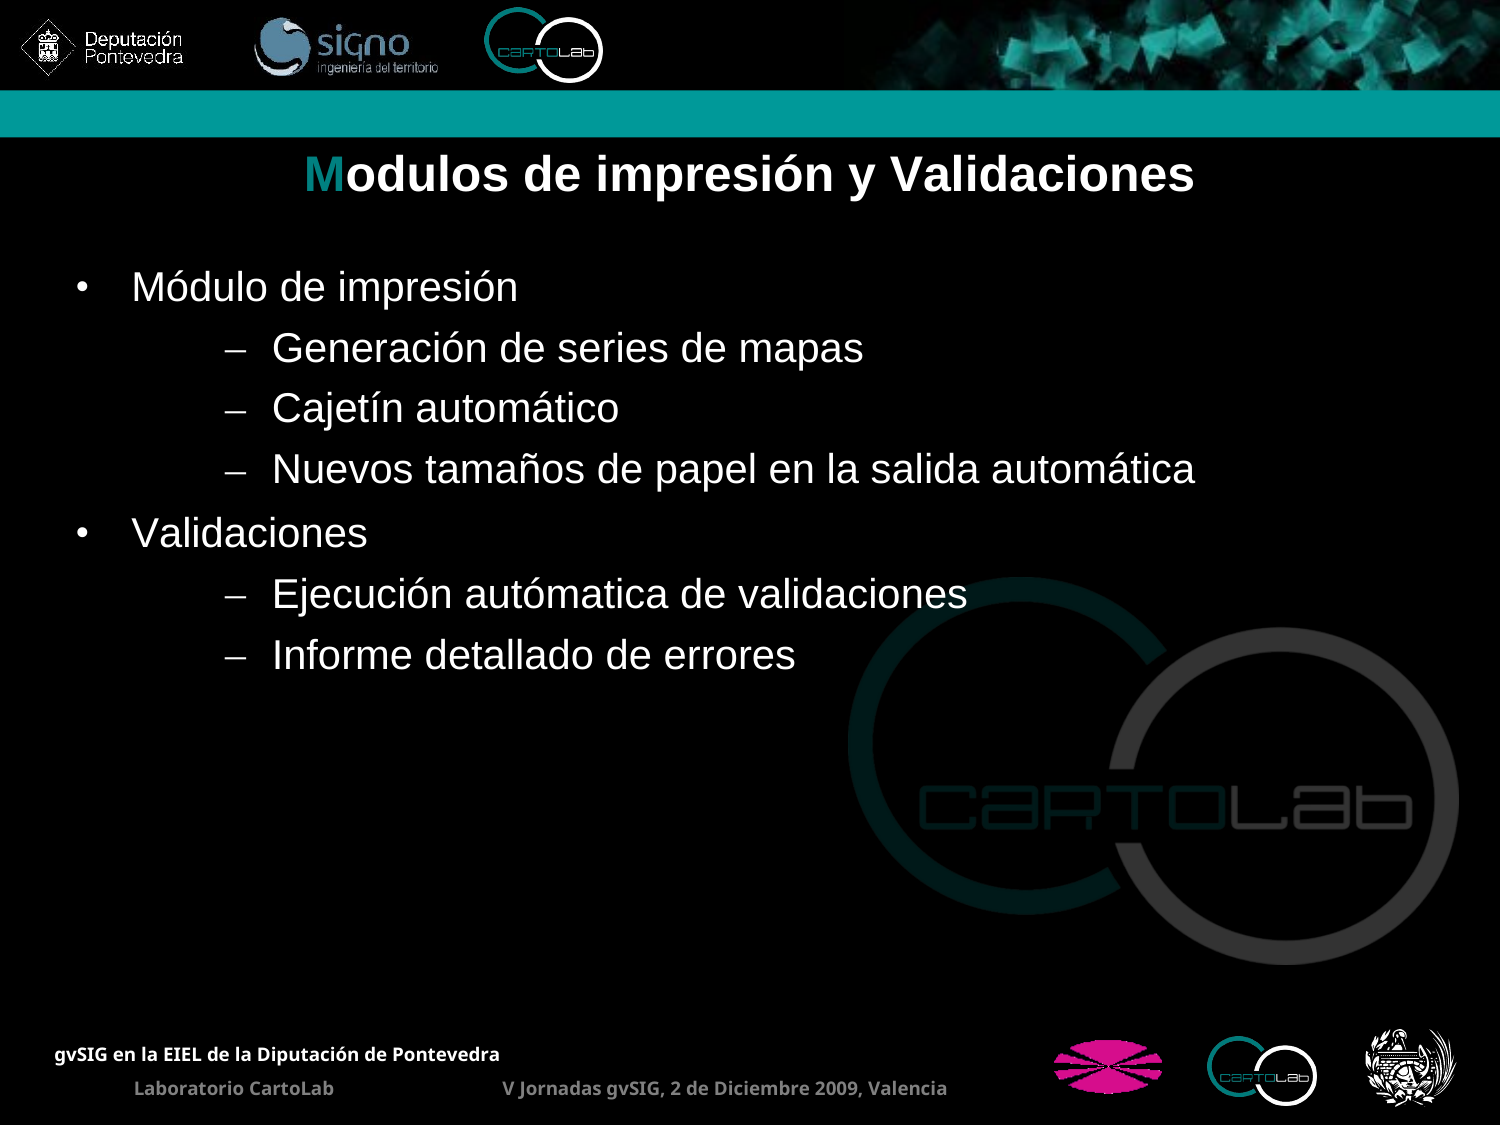

# Modulos de impresión y Validaciones
Módulo de impresión
Generación de series de mapas
Cajetín automático
Nuevos tamaños de papel en la salida automática
Validaciones
Ejecución autómatica de validaciones
Informe detallado de errores